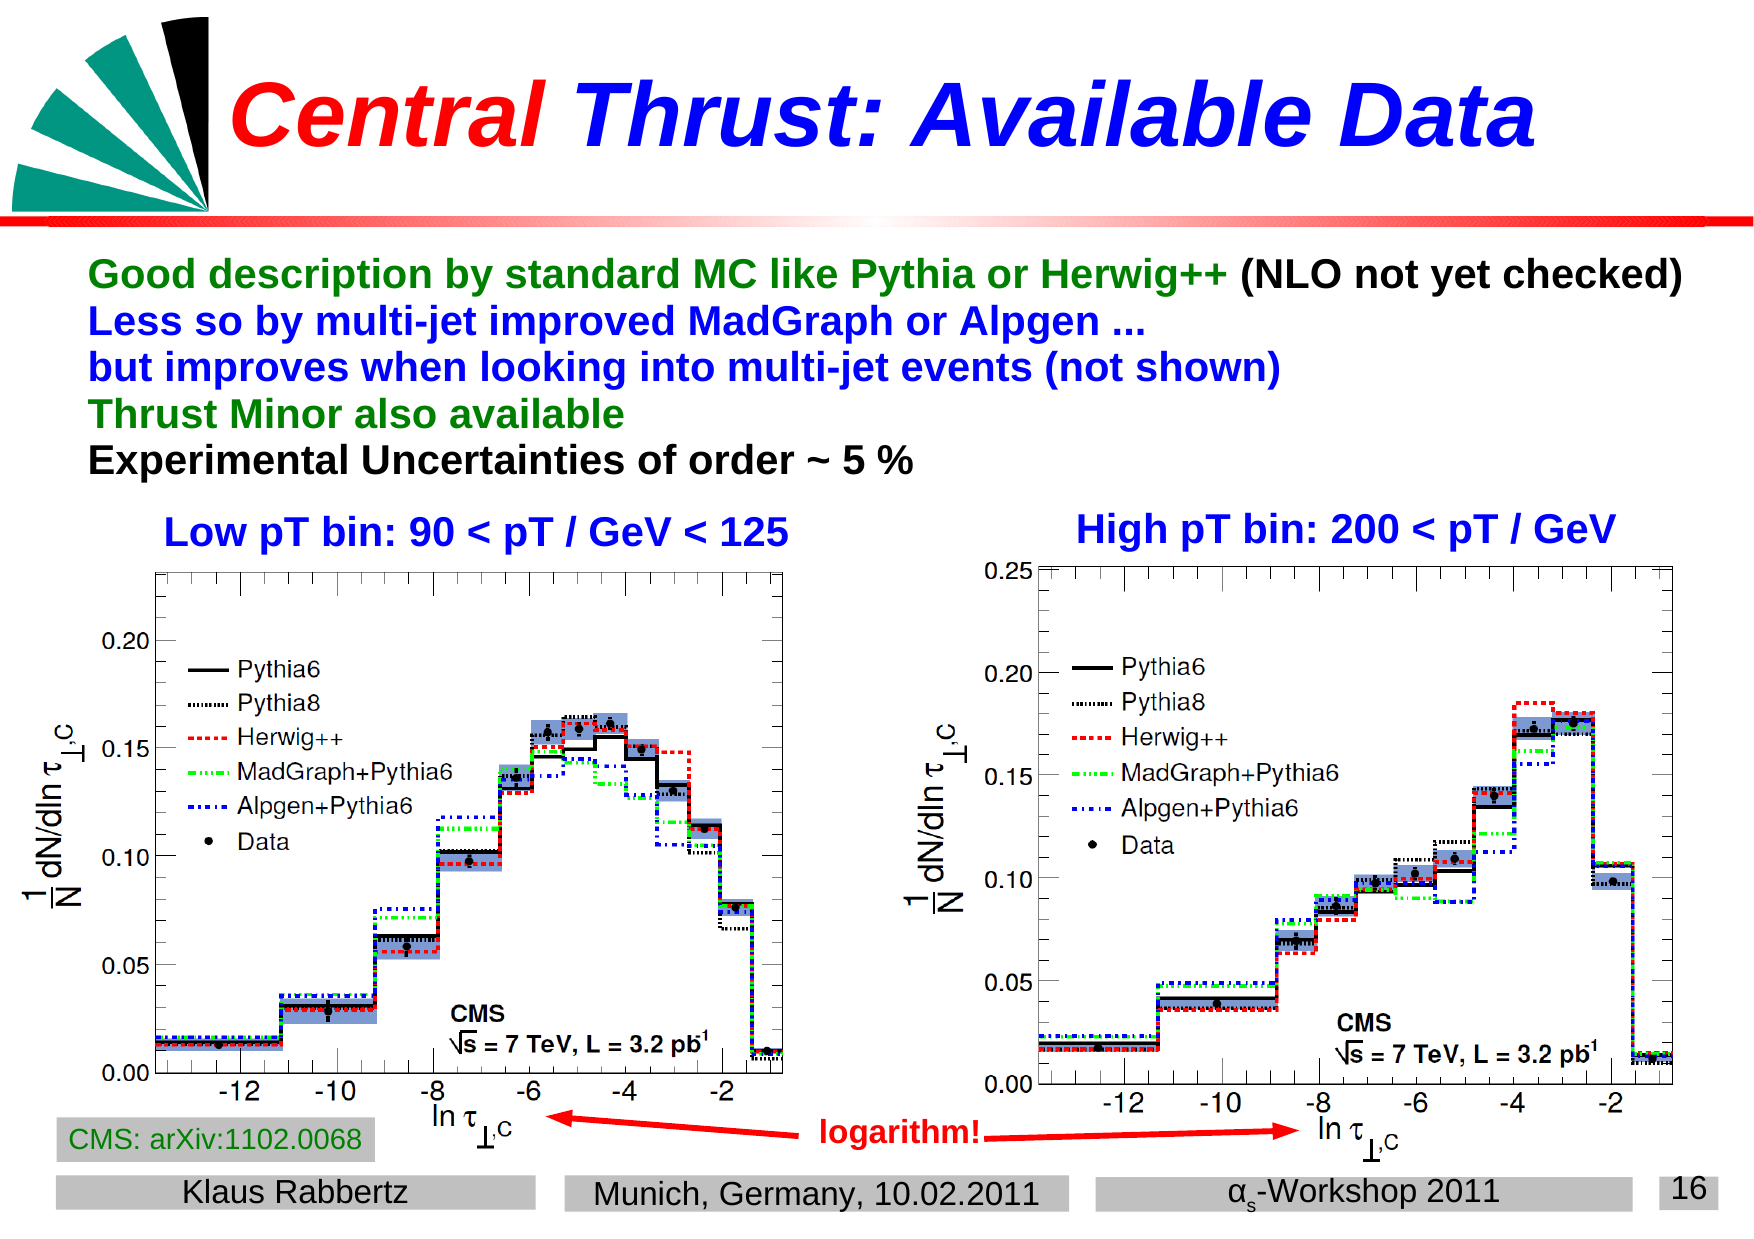

# Central Thrust: Available Data
Good description by standard MC like Pythia or Herwig++ (NLO not yet checked)
Less so by multi-jet improved MadGraph or Alpgen ...
but improves when looking into multi-jet events (not shown)
Thrust Minor also available
Experimental Uncertainties of order ~ 5 %
High pT bin: 200 < pT / GeV
Low pT bin: 90 < pT / GeV < 125
logarithm!
CMS: arXiv:1102.0068